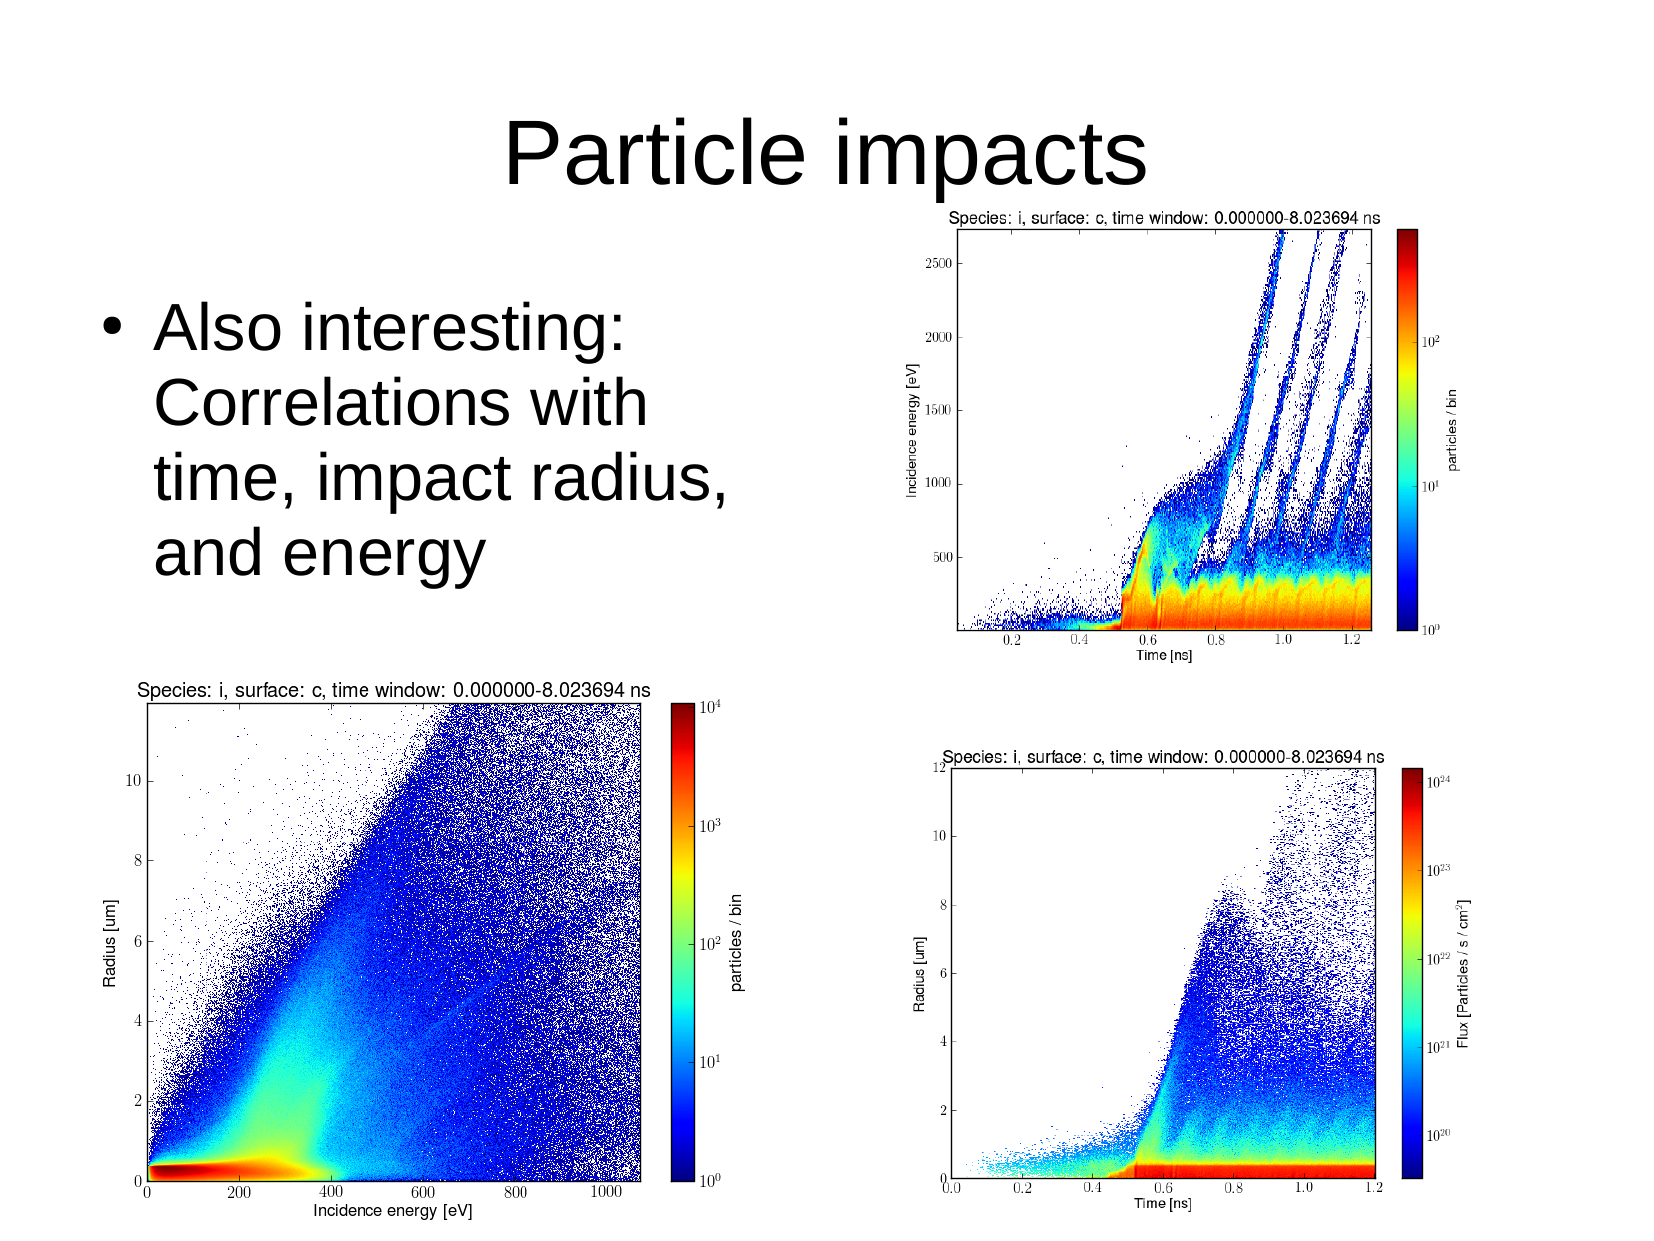

# Particle impacts
Also interesting: Correlations with time, impact radius, and energy